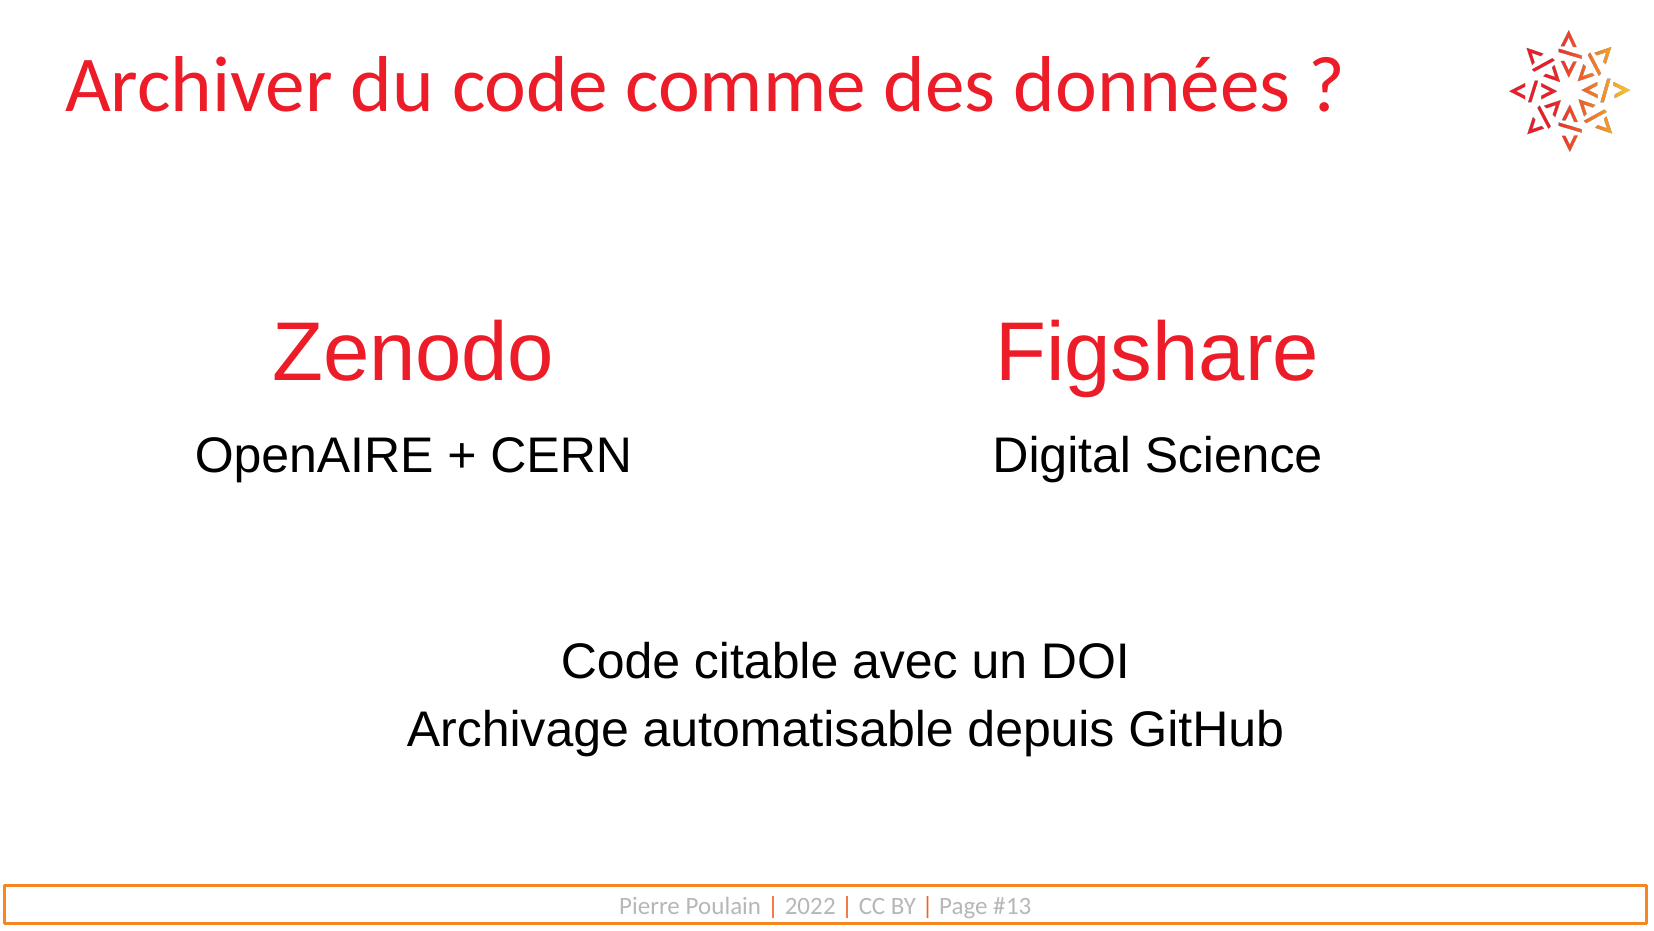

# Archiver du code comme des données ?
Zenodo
OpenAIRE + CERN
Figshare
Digital Science
Code citable avec un DOI
Archivage automatisable depuis GitHub